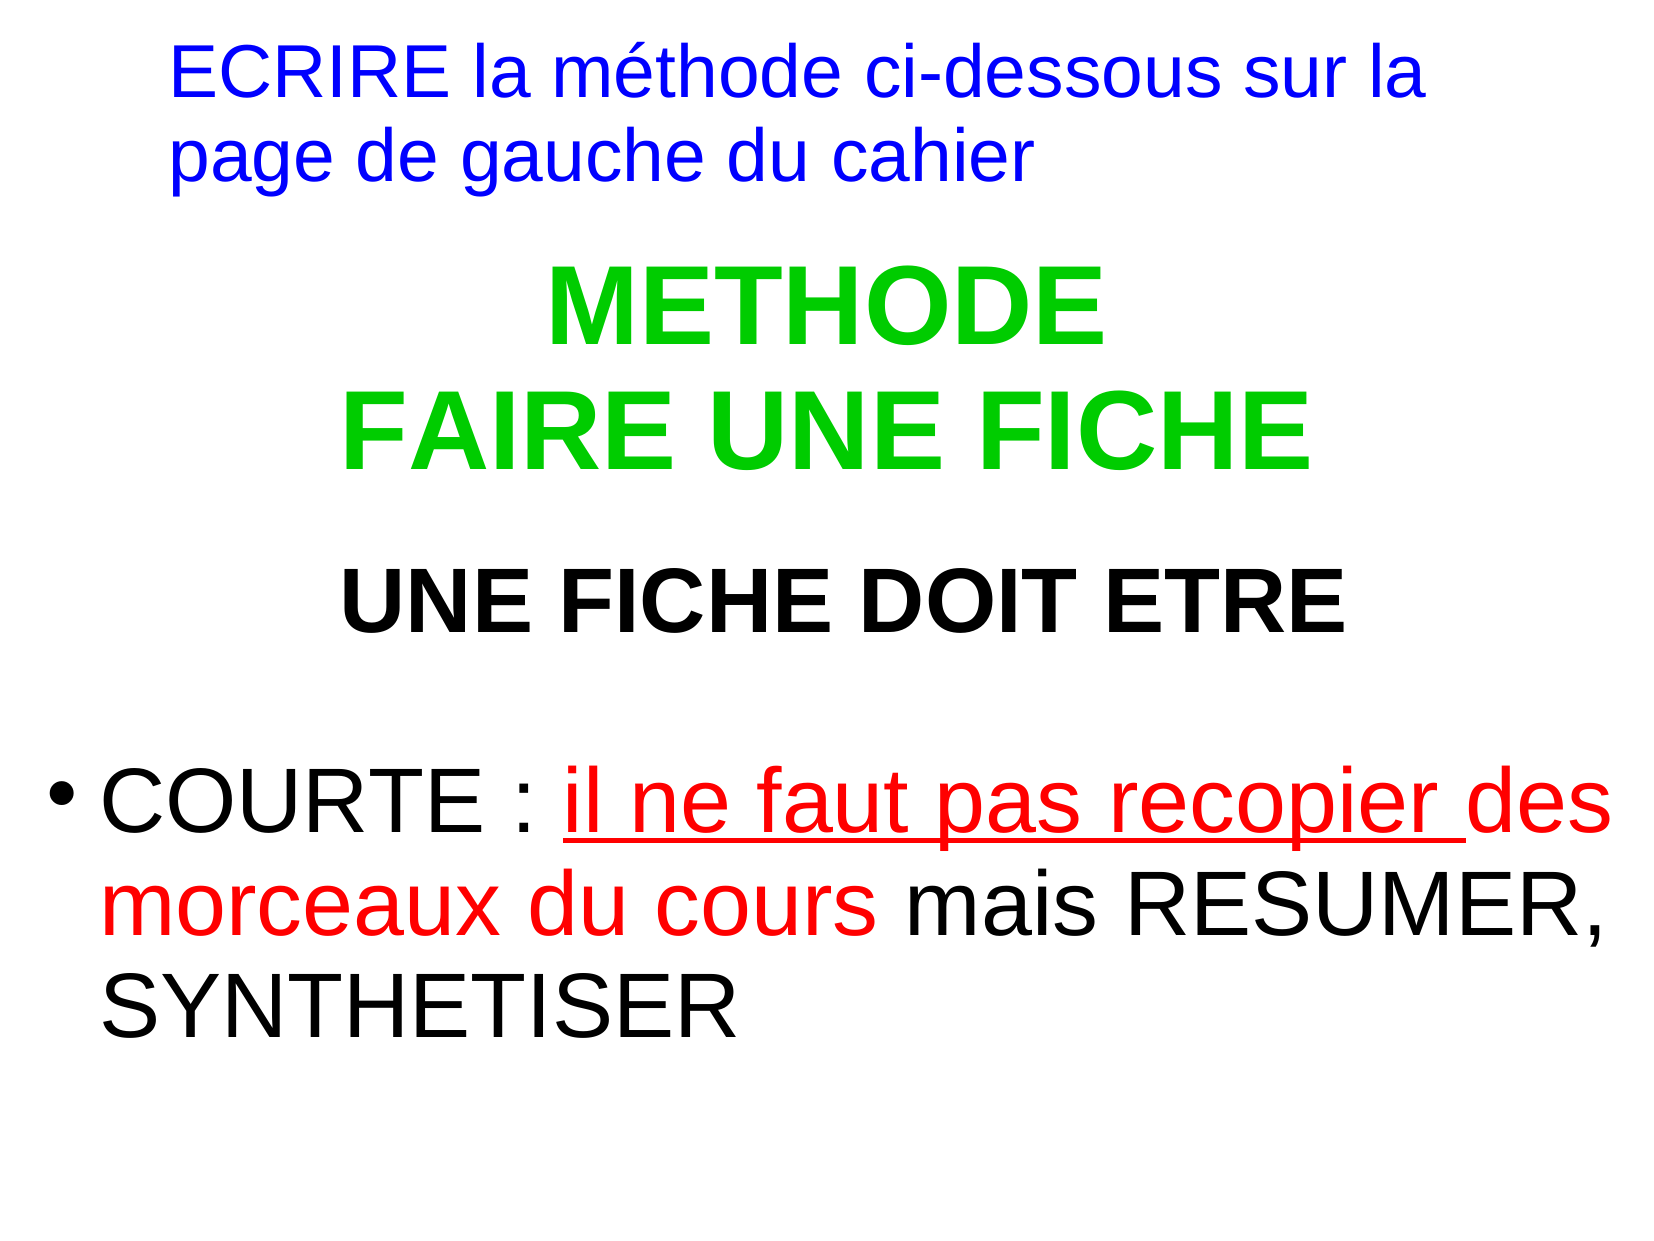

ECRIRE la méthode ci-dessous sur la page de gauche du cahier
# METHODE FAIRE UNE FICHE
UNE FICHE DOIT ETRE
COURTE : il ne faut pas recopier des morceaux du cours mais RESUMER, SYNTHETISER